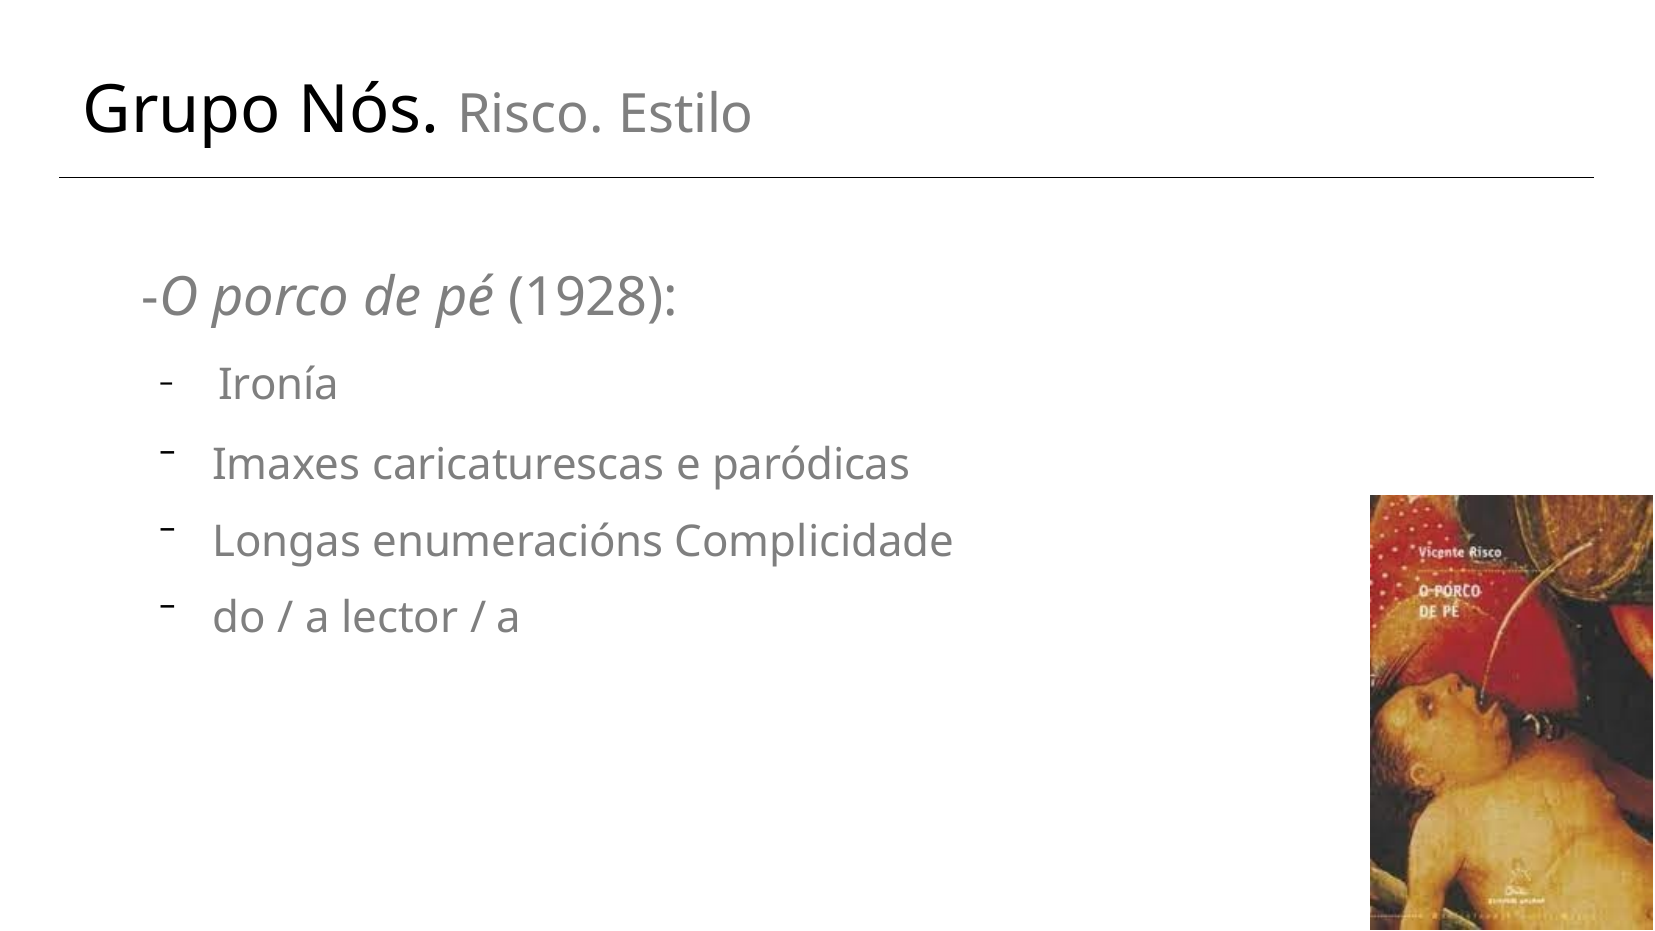

# Grupo Nós. Risco. Estilo
-O porco de pé (1928):
–	Ironía
Imaxes caricaturescas e paródicas Longas enumeracións Complicidade do / a lector / a
–
–
–